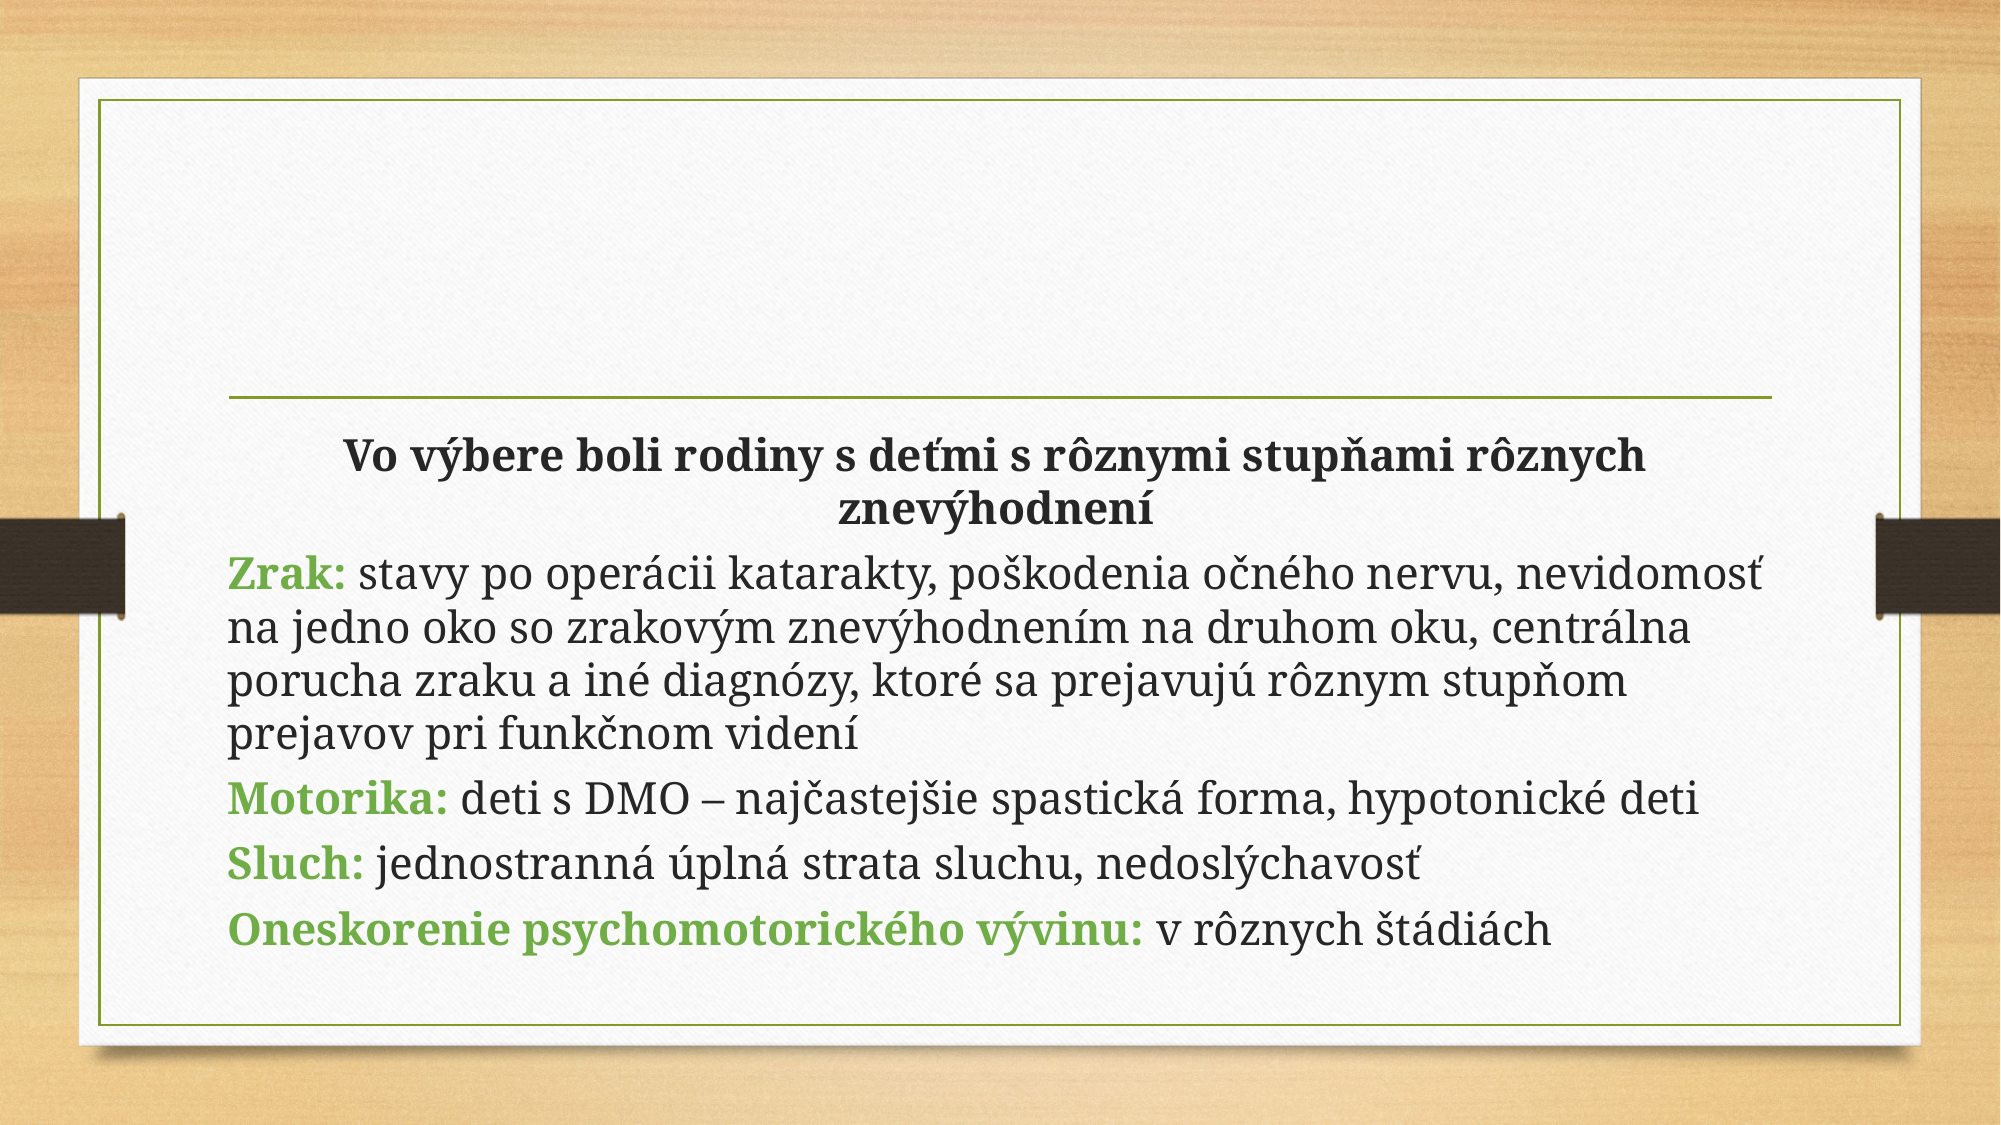

# Vo výbere boli rodiny s deťmi s rôznymi stupňami rôznych znevýhodnení
Zrak: stavy po operácii katarakty, poškodenia očného nervu, nevidomosť na jedno oko so zrakovým znevýhodnením na druhom oku, centrálna porucha zraku a iné diagnózy, ktoré sa prejavujú rôznym stupňom prejavov pri funkčnom videní
Motorika: deti s DMO – najčastejšie spastická forma, hypotonické deti
Sluch: jednostranná úplná strata sluchu, nedoslýchavosť
Oneskorenie psychomotorického vývinu: v rôznych štádiách